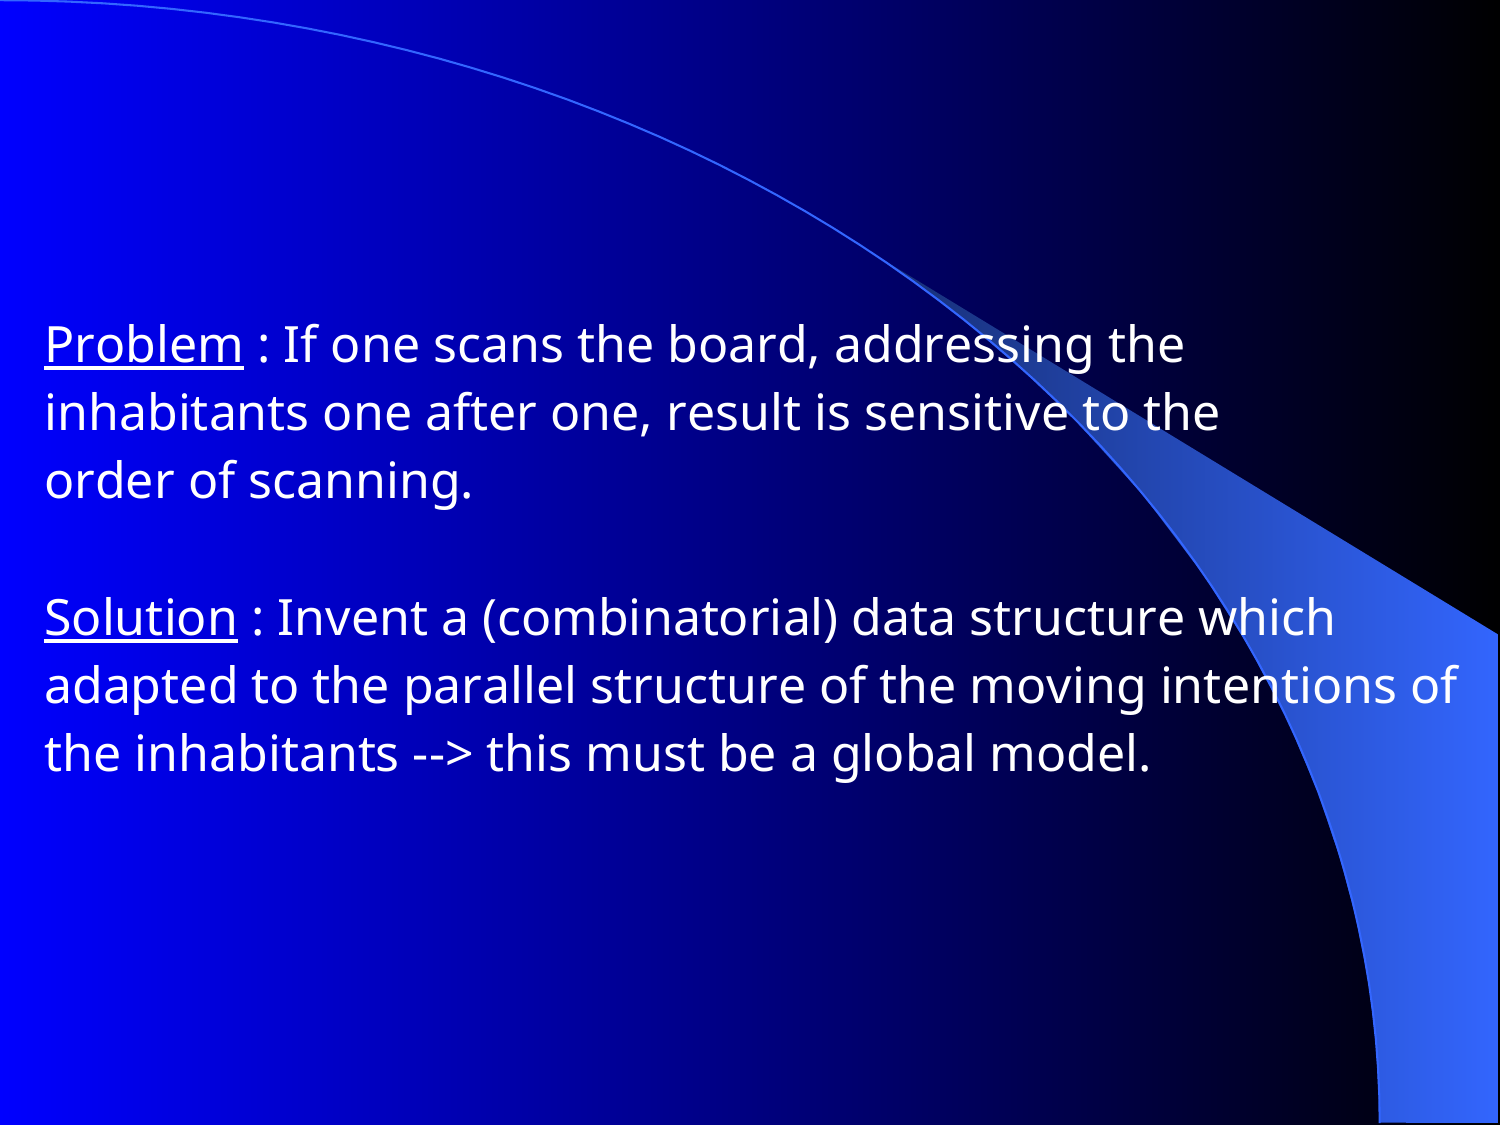

Problem : If one scans the board, addressing the
inhabitants one after one, result is sensitive to the
order of scanning.
Solution : Invent a (combinatorial) data structure which
adapted to the parallel structure of the moving intentions of the inhabitants --> this must be a global model.